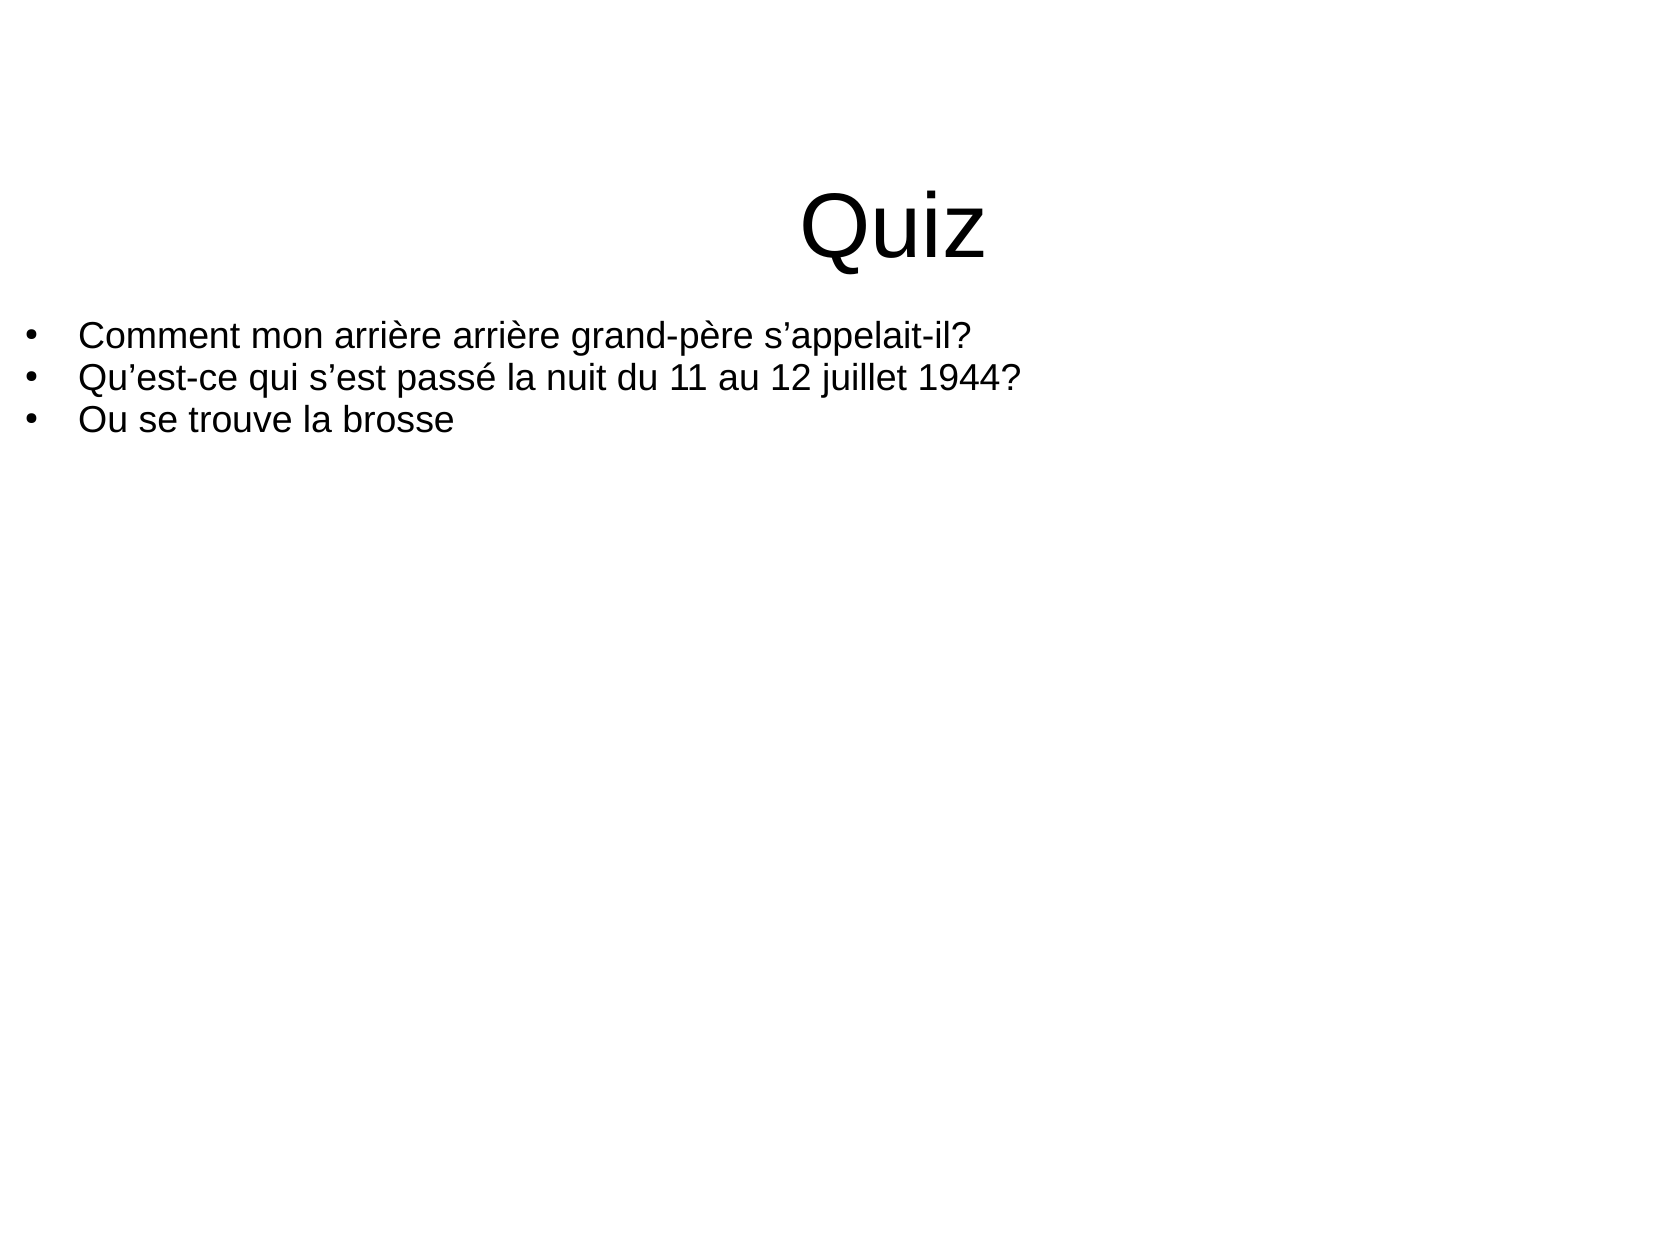

# Quiz
Comment mon arrière arrière grand-père s’appelait-il?
Qu’est-ce qui s’est passé la nuit du 11 au 12 juillet 1944?
Ou se trouve la brosse